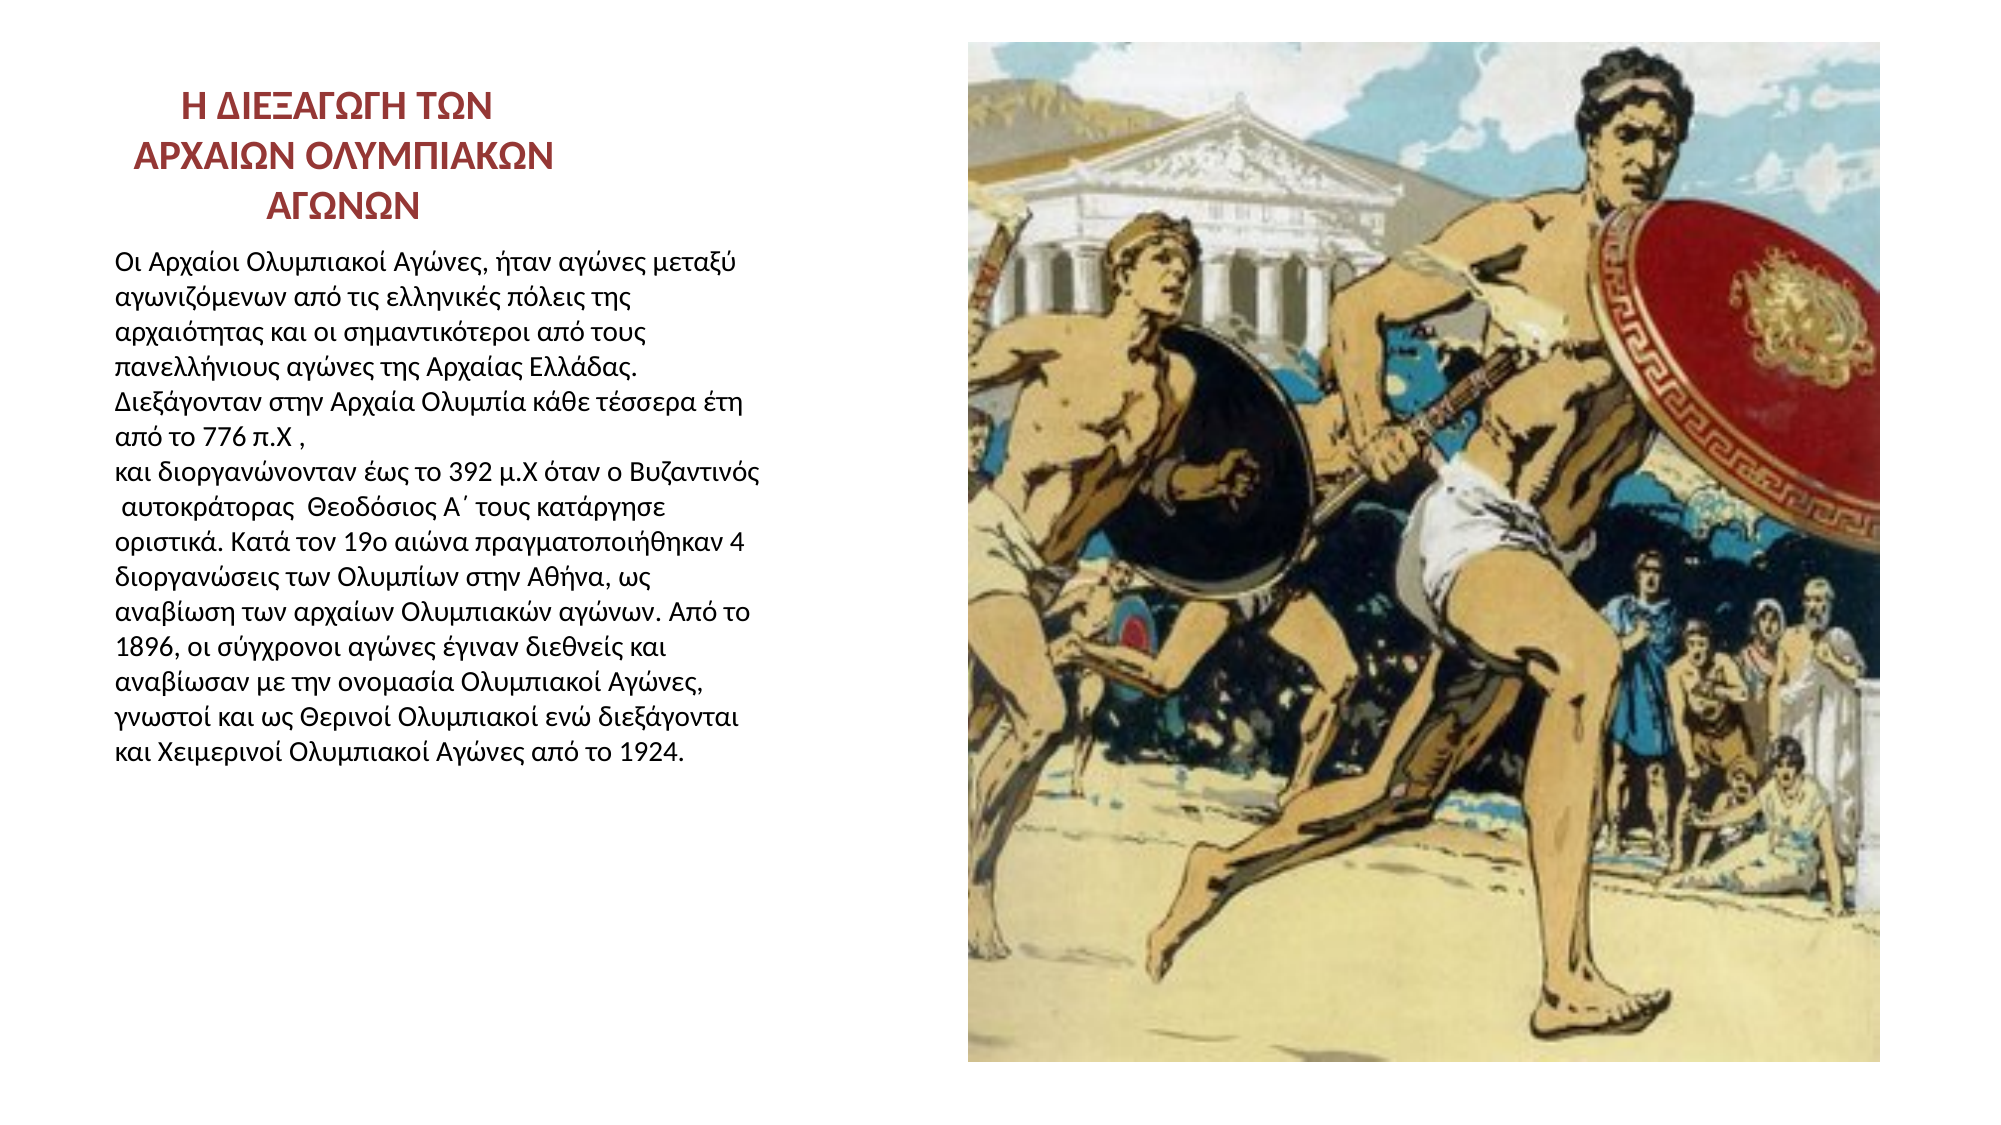

# Η ΔΙΕΞΑΓΩΓΗ ΤΩΝ ΑΡΧΑΙΩΝ ΟΛΥΜΠΙΑΚΩΝ ΑΓΩΝΩΝ
Οι Αρχαίοι Ολυμπιακοί Αγώνες, ήταν αγώνες μεταξύ αγωνιζόμενων από τις ελληνικές πόλεις της αρχαιότητας και οι σημαντικότεροι από τους πανελλήνιους αγώνες της Αρχαίας Ελλάδας. Διεξάγονταν στην Αρχαία Ολυμπία κάθε τέσσερα έτη από το 776 π.Χ ,
και διοργανώνονταν έως το 392 μ.Χ όταν ο Βυζαντινός αυτοκράτορας Θεοδόσιος Α΄ τους κατάργησε οριστικά. Κατά τον 19ο αιώνα πραγματοποιήθηκαν 4 διοργανώσεις των Ολυμπίων στην Αθήνα, ως αναβίωση των αρχαίων Ολυμπιακών αγώνων. Από το 1896, οι σύγχρονοι αγώνες έγιναν διεθνείς και αναβίωσαν με την ονομασία Ολυμπιακοί Αγώνες, γνωστοί και ως Θερινοί Ολυμπιακοί ενώ διεξάγονται και Χειμερινοί Ολυμπιακοί Αγώνες από το 1924.